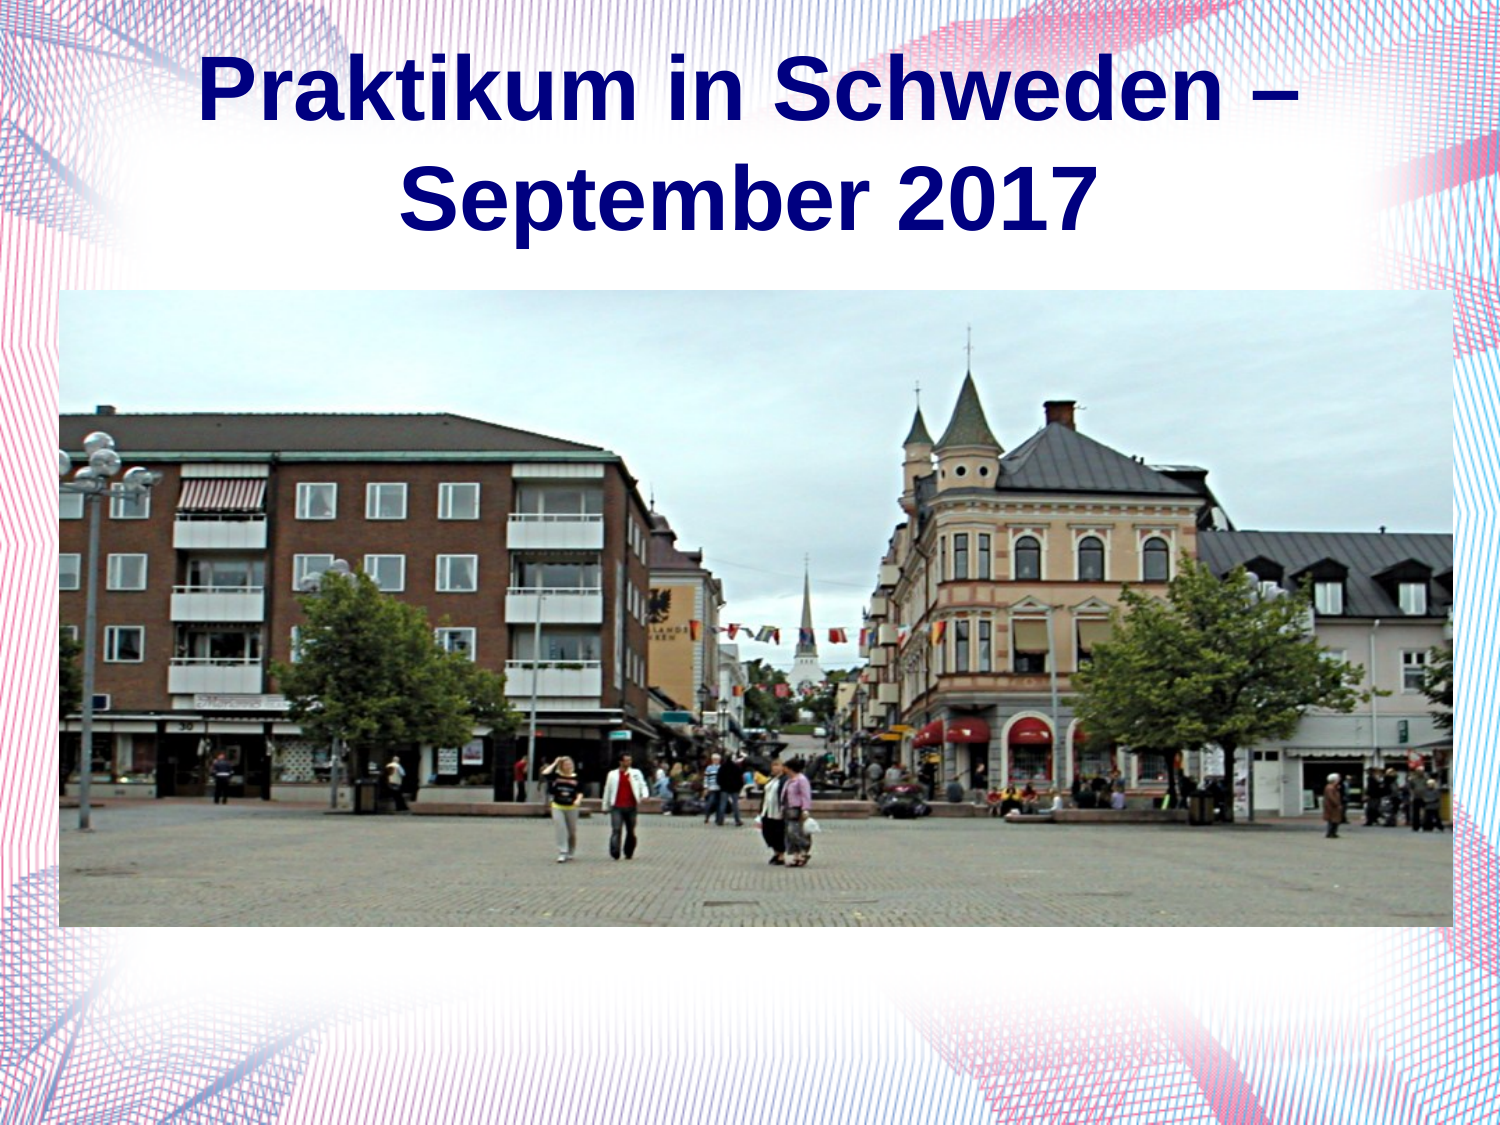

# Praktikum in Schweden – September 2017